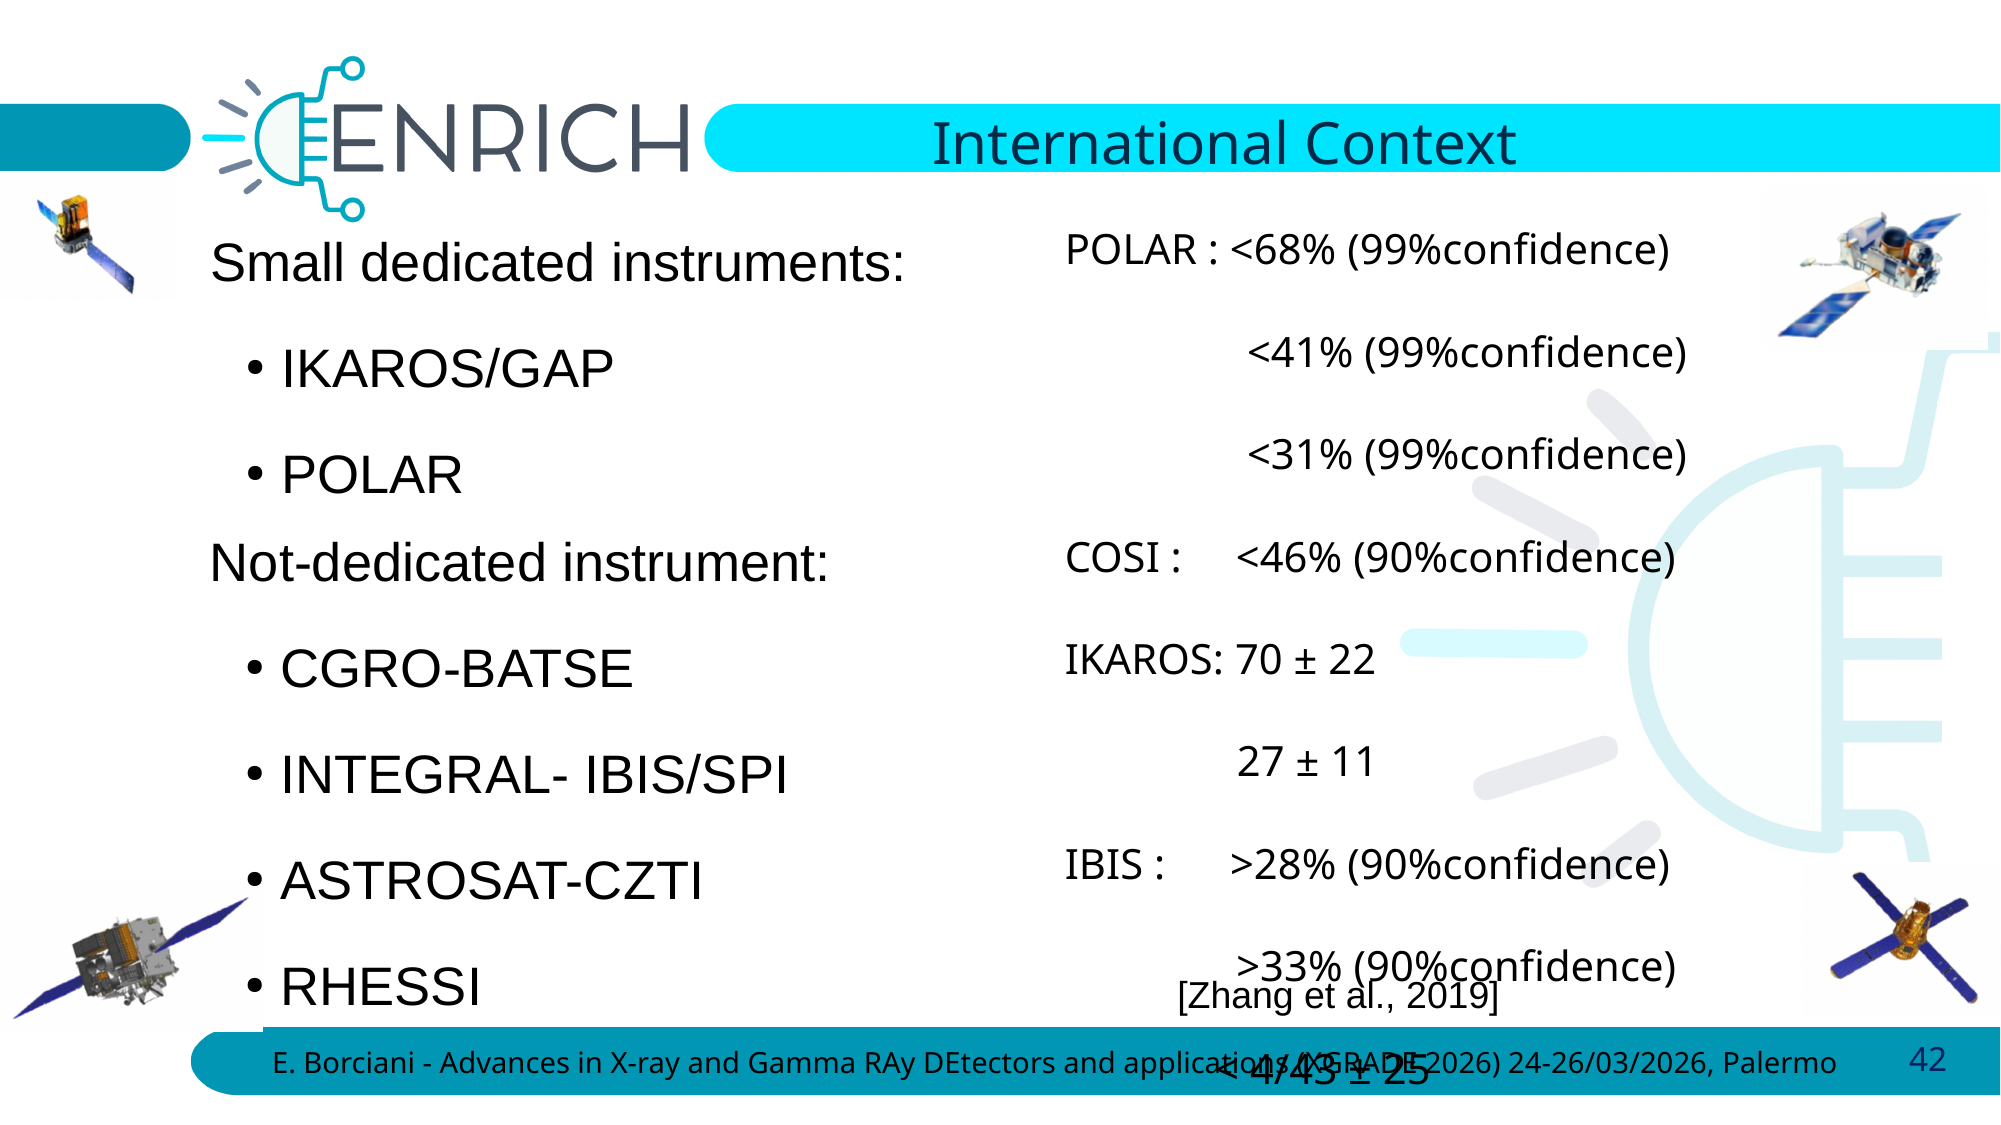

International Context
POLAR : <68% (99%confidence)​
	 <41% (99%confidence)​
	 <31% (99%confidence)
COSI : <46% (90%confidence)​
IKAROS: 70 ± 22​
 27 ± 11​
IBIS : >28% (90%confidence)​
	 >33% (90%confidence)​
 < 4/43 ± 25 ​
Small dedicated instruments:​
IKAROS/GAP​
POLAR​
Not-dedicated instrument:​
CGRO-BATSE​
INTEGRAL- IBIS/SPI​
ASTROSAT-CZTI​
RHESSI​
[Zhang et al., 2019]​
E. Borciani - Advances in X-ray and Gamma RAy DEtectors and applications (XGRADE 2026) 24-26/03/2026, Palermo